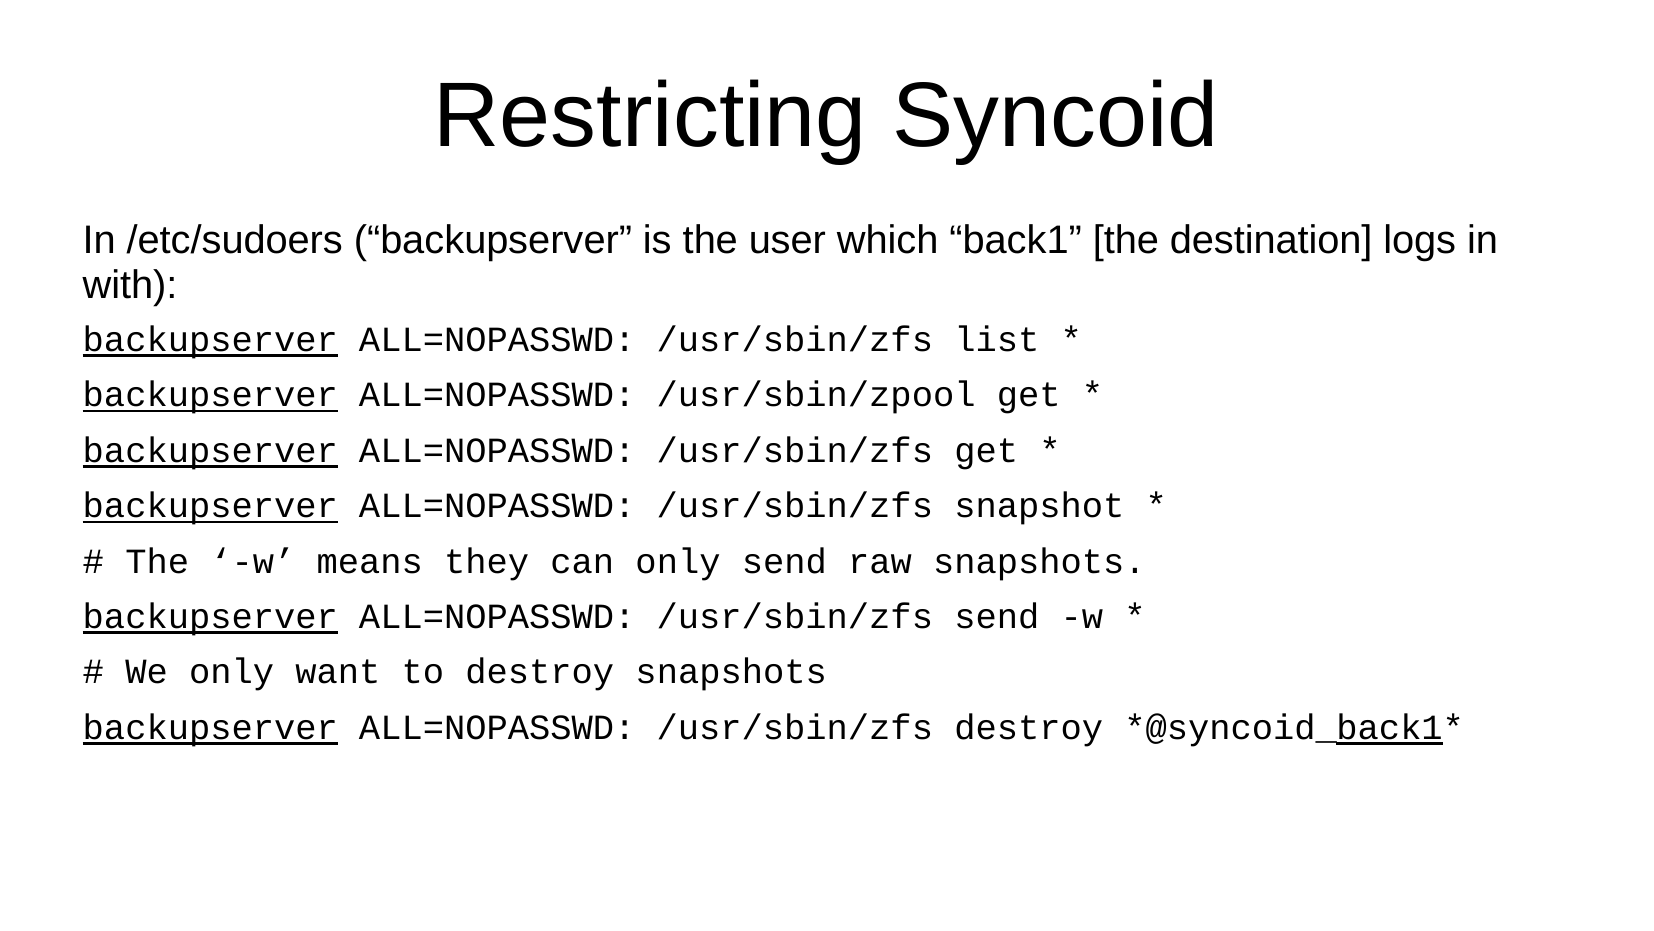

# Restricting Syncoid
In /etc/sudoers (“backupserver” is the user which “back1” [the destination] logs in with):
backupserver ALL=NOPASSWD: /usr/sbin/zfs list *
backupserver ALL=NOPASSWD: /usr/sbin/zpool get *
backupserver ALL=NOPASSWD: /usr/sbin/zfs get *
backupserver ALL=NOPASSWD: /usr/sbin/zfs snapshot *
# The ‘-w’ means they can only send raw snapshots.
backupserver ALL=NOPASSWD: /usr/sbin/zfs send -w *
# We only want to destroy snapshots
backupserver ALL=NOPASSWD: /usr/sbin/zfs destroy *@syncoid_back1*